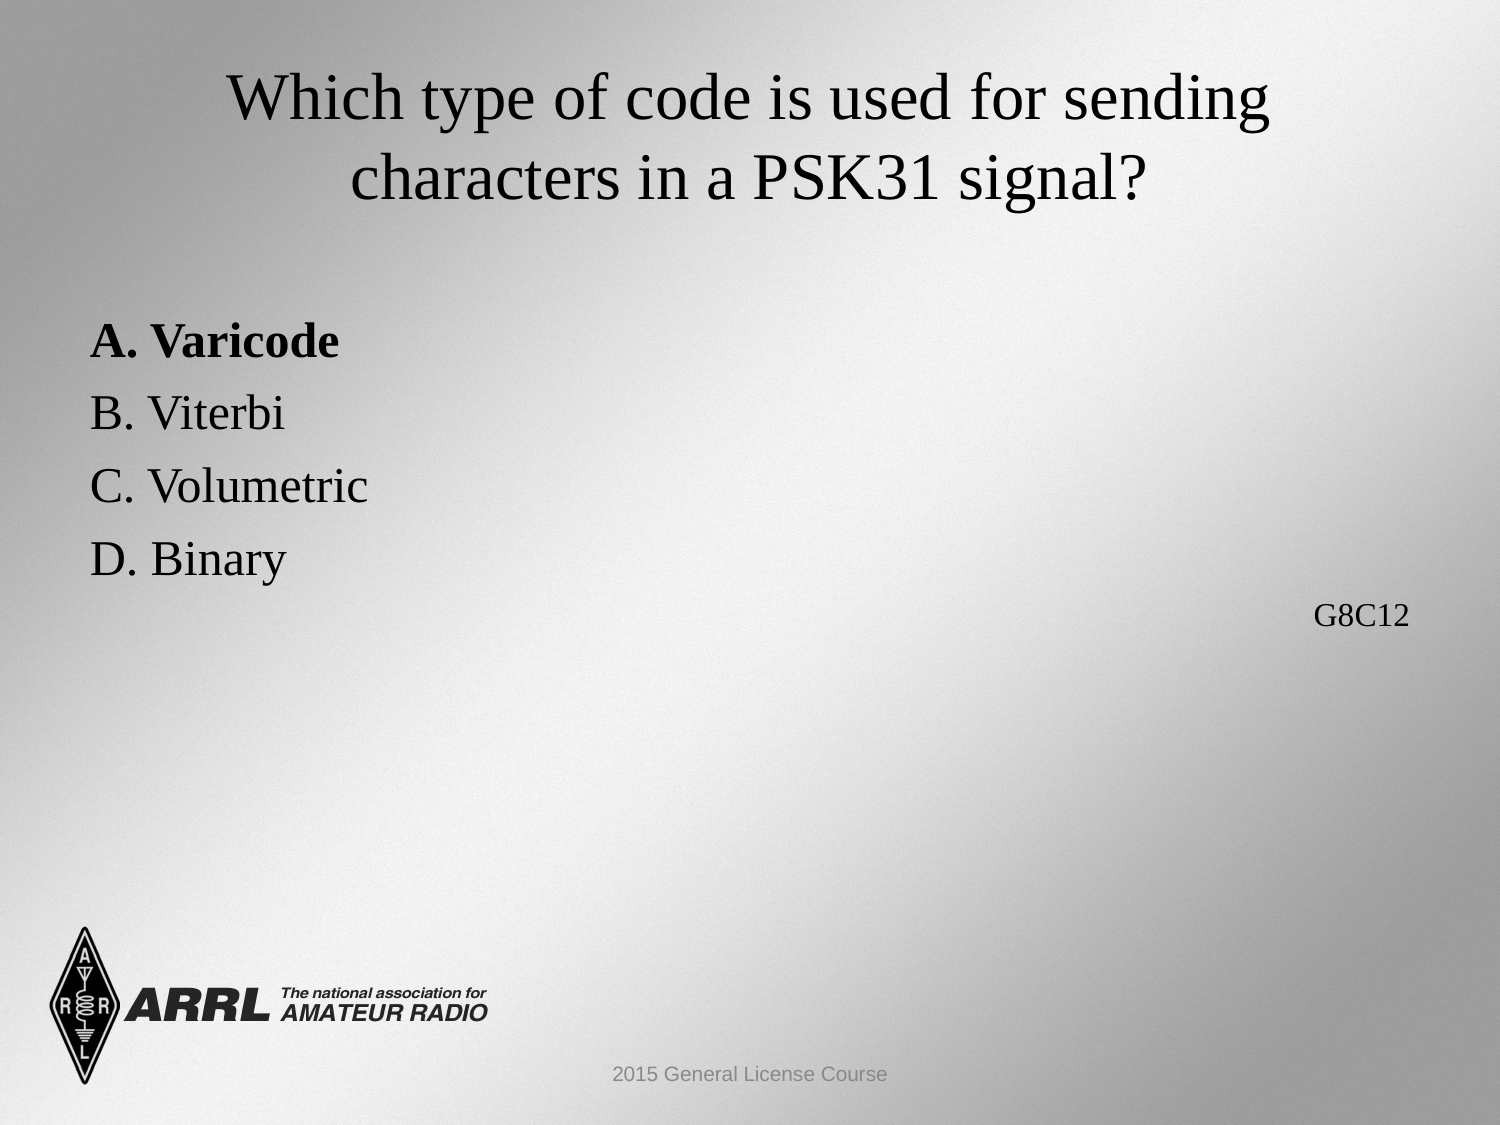

Which type of code is used for sending characters in a PSK31 signal?
# A. Varicode
B. Viterbi
C. Volumetric
D. Binary
 G8C12
2015 General License Course